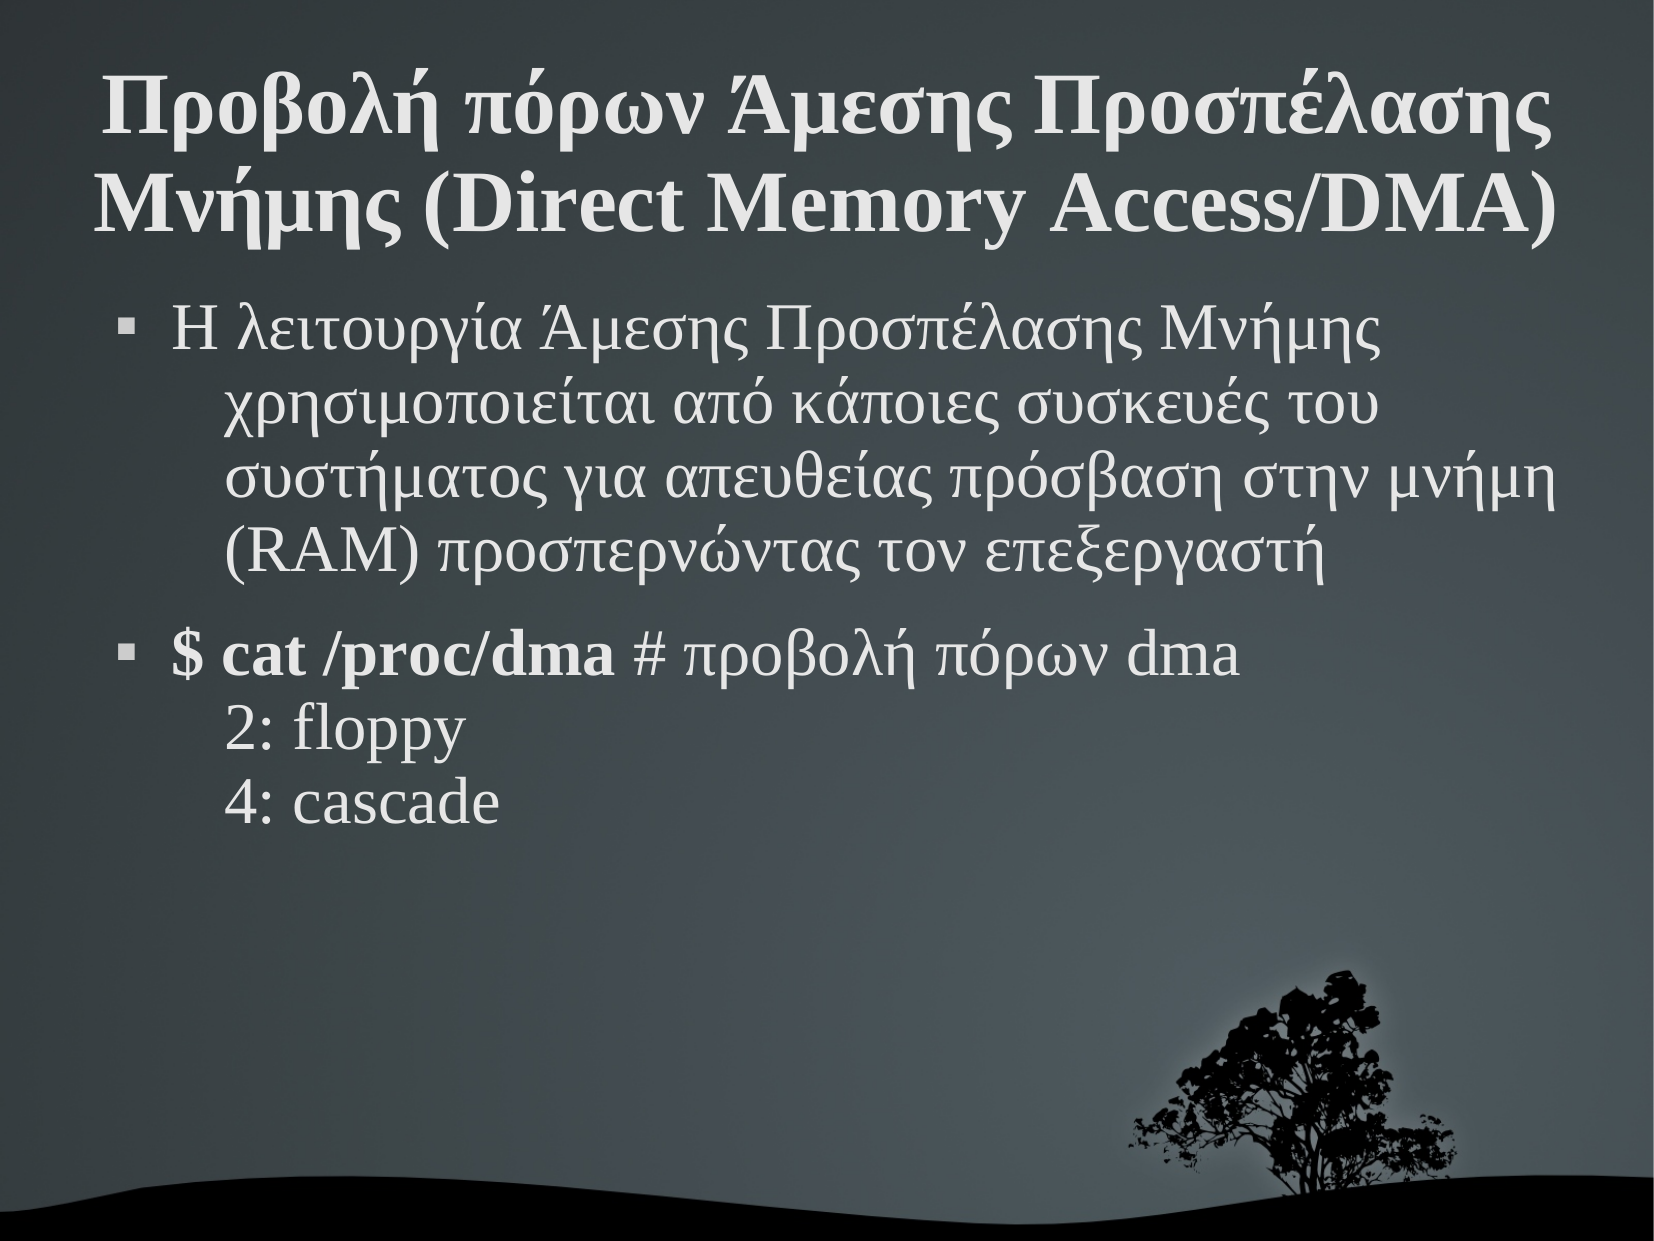

# Προβολή πόρων Άμεσης Προσπέλασης Μνήμης (Direct Memory Access/DMA)
Η λειτουργία Άμεσης Προσπέλασης Μνήμης χρησιμοποιείται από κάποιες συσκευές του συστήματος για απευθείας πρόσβαση στην μνήμη (RAM) προσπερνώντας τον επεξεργαστή
$ cat /proc/dma # προβολή πόρων dma
2: floppy
4: cascade